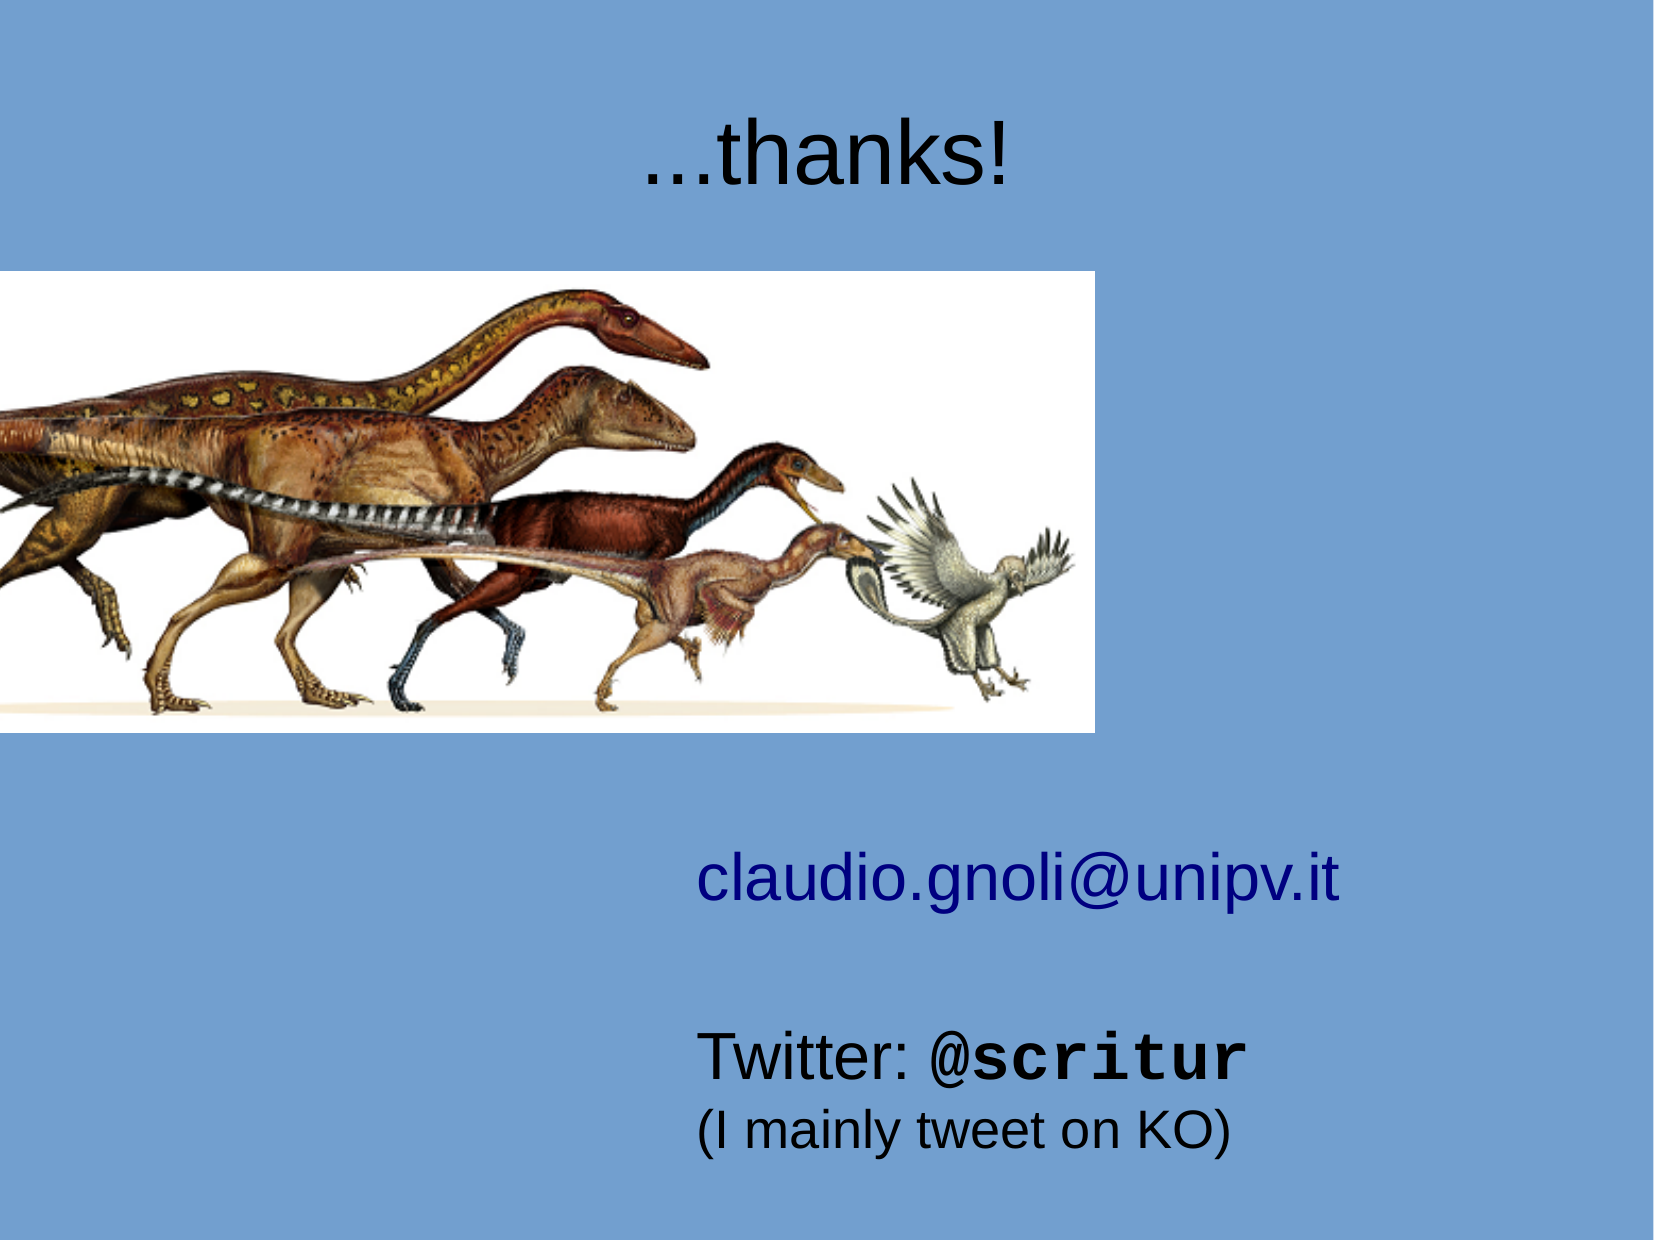

# ...thanks!
claudio.gnoli@unipv.it
Twitter: @scritur
(I mainly tweet on KO)